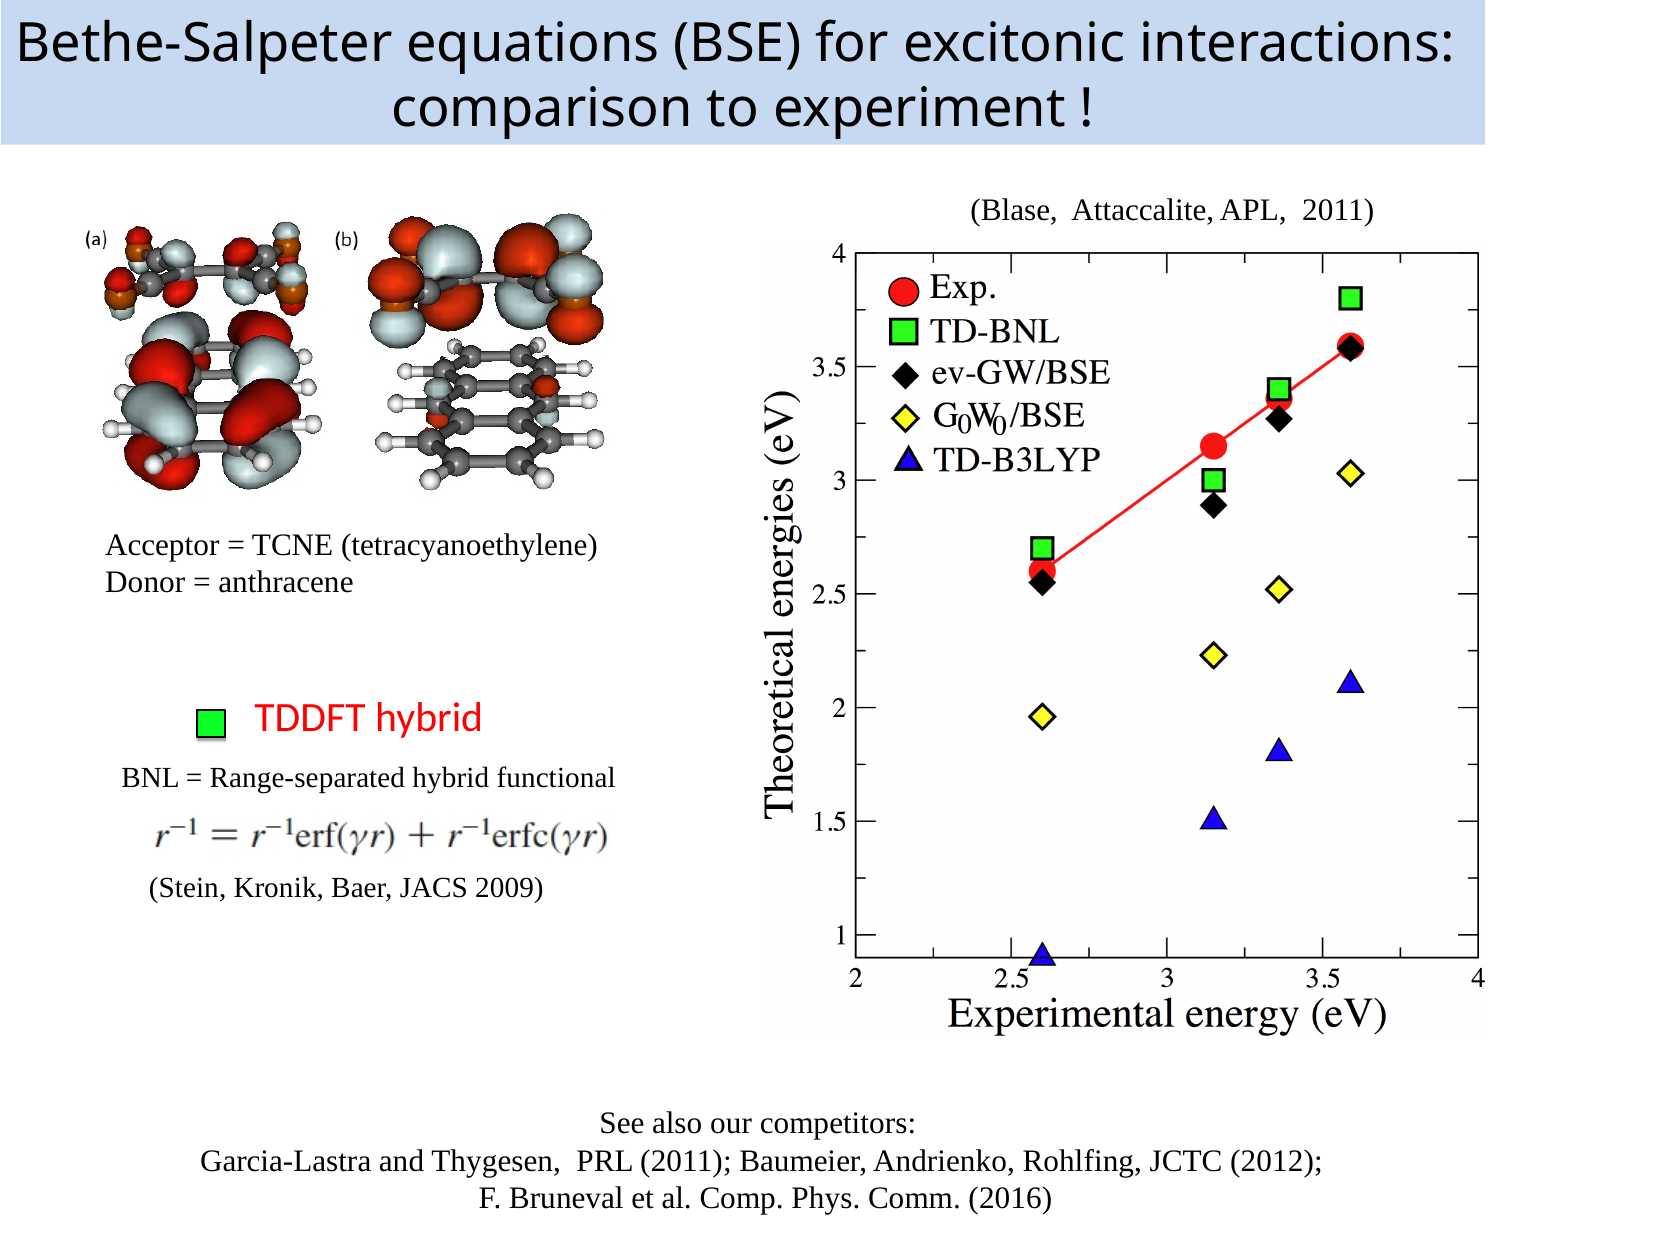

Bethe-Salpeter equations (BSE) for excitonic interactions:
comparison to experiment !
(Blase, Attaccalite, APL, 2011)
Acceptor = TCNE (tetracyanoethylene)
Donor = anthracene
TDDFT hybrid
BNL = Range-separated hybrid functional
(Stein, Kronik, Baer, JACS 2009)
See also our competitors:
Garcia-Lastra and Thygesen, PRL (2011); Baumeier, Andrienko, Rohlfing, JCTC (2012);
 F. Bruneval et al. Comp. Phys. Comm. (2016)